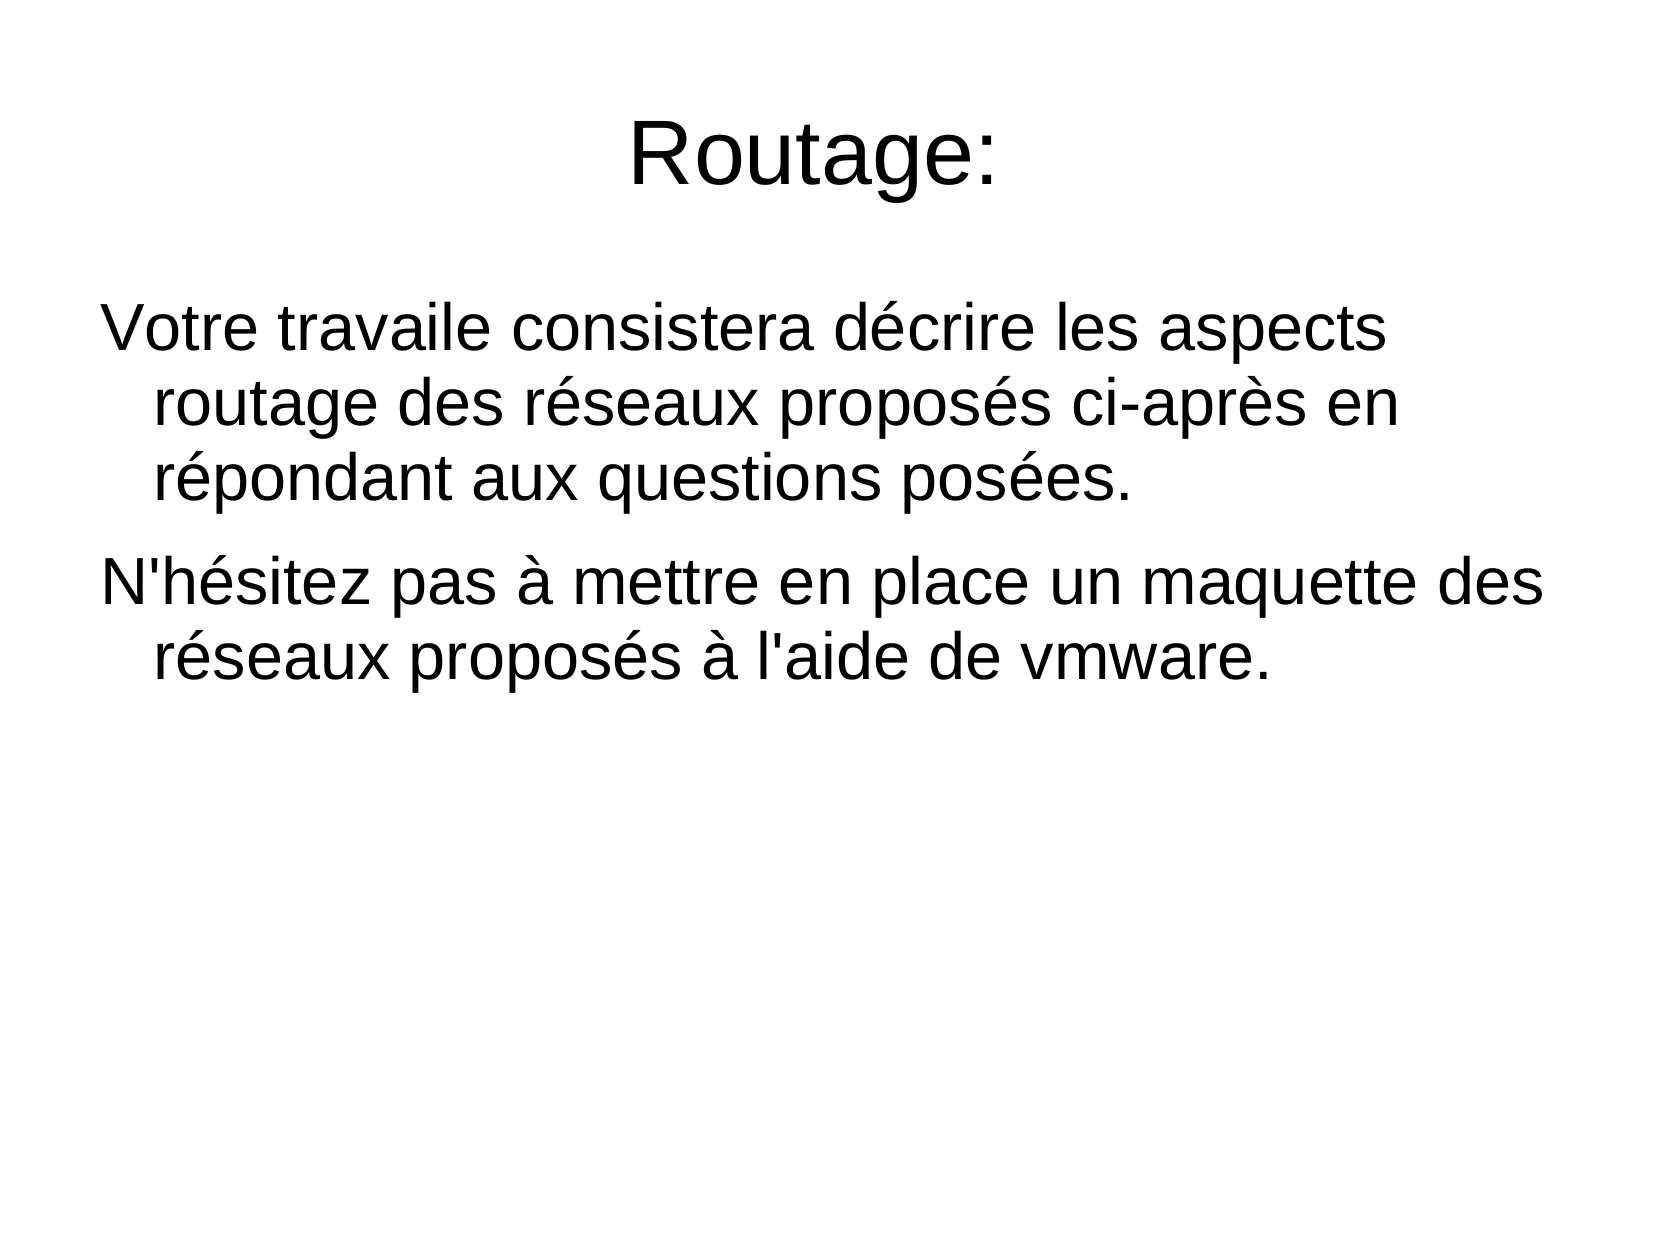

# Routage:
Votre travaile consistera décrire les aspects routage des réseaux proposés ci-après en répondant aux questions posées.
N'hésitez pas à mettre en place un maquette des réseaux proposés à l'aide de vmware.